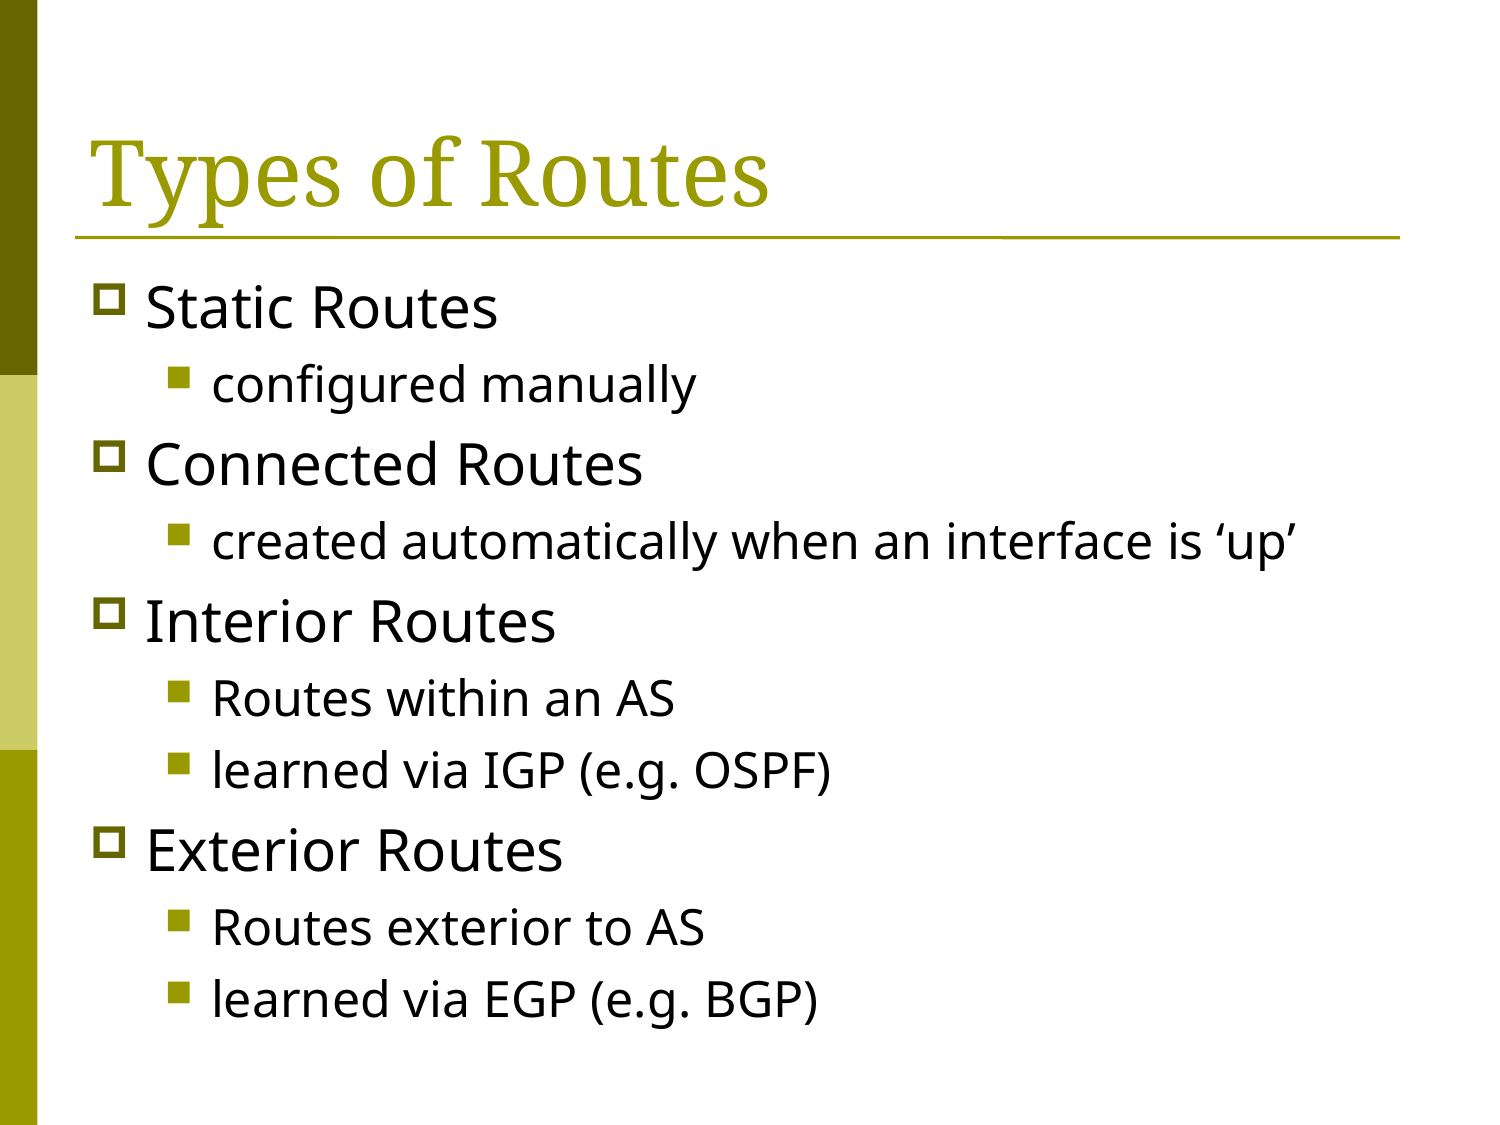

# Types of Routes
Static Routes
configured manually
Connected Routes
created automatically when an interface is ‘up’
Interior Routes
Routes within an AS
learned via IGP (e.g. OSPF)
Exterior Routes
Routes exterior to AS
learned via EGP (e.g. BGP)